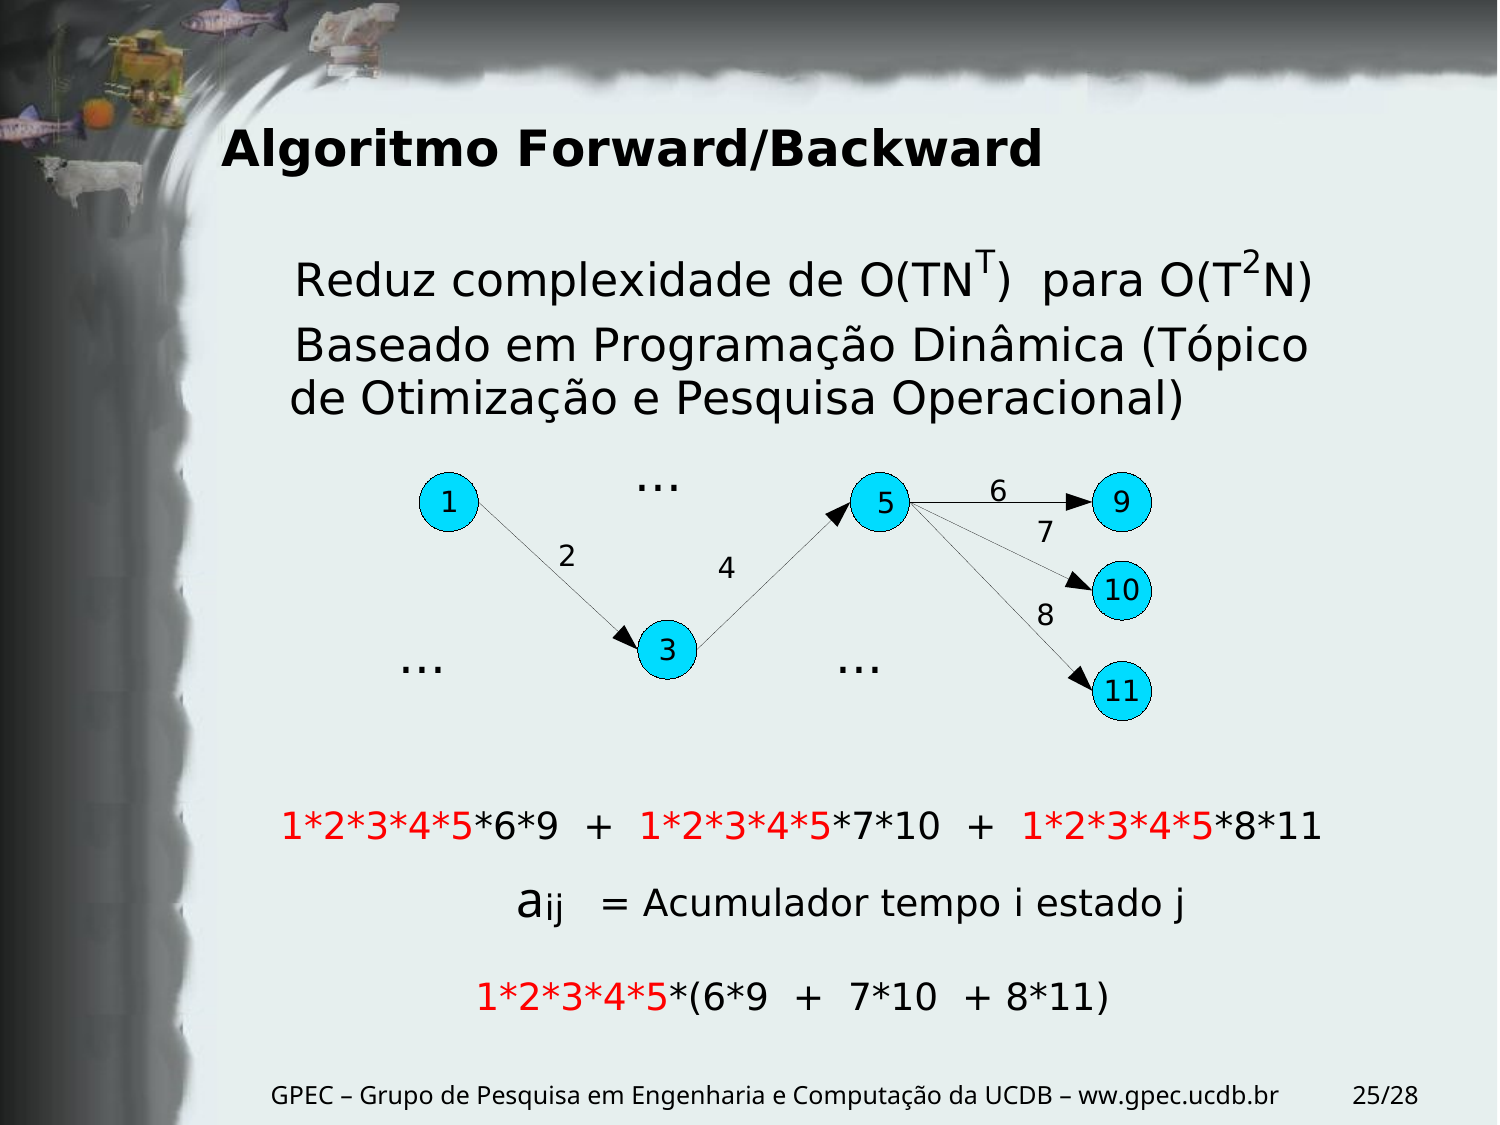

# Algoritmo Forward/Backward
 Reduz complexidade de O(TNT) para O(T2N)
 Baseado em Programação Dinâmica (Tópico de Otimização e Pesquisa Operacional)
...
6
9
1
5
7
2
4
10
8
...
...
3
11
1*2*3*4*5*6*9 + 1*2*3*4*5*7*10 + 1*2*3*4*5*8*11
aij
= Acumulador tempo i estado j
1*2*3*4*5*(6*9 + 7*10 + 8*11)